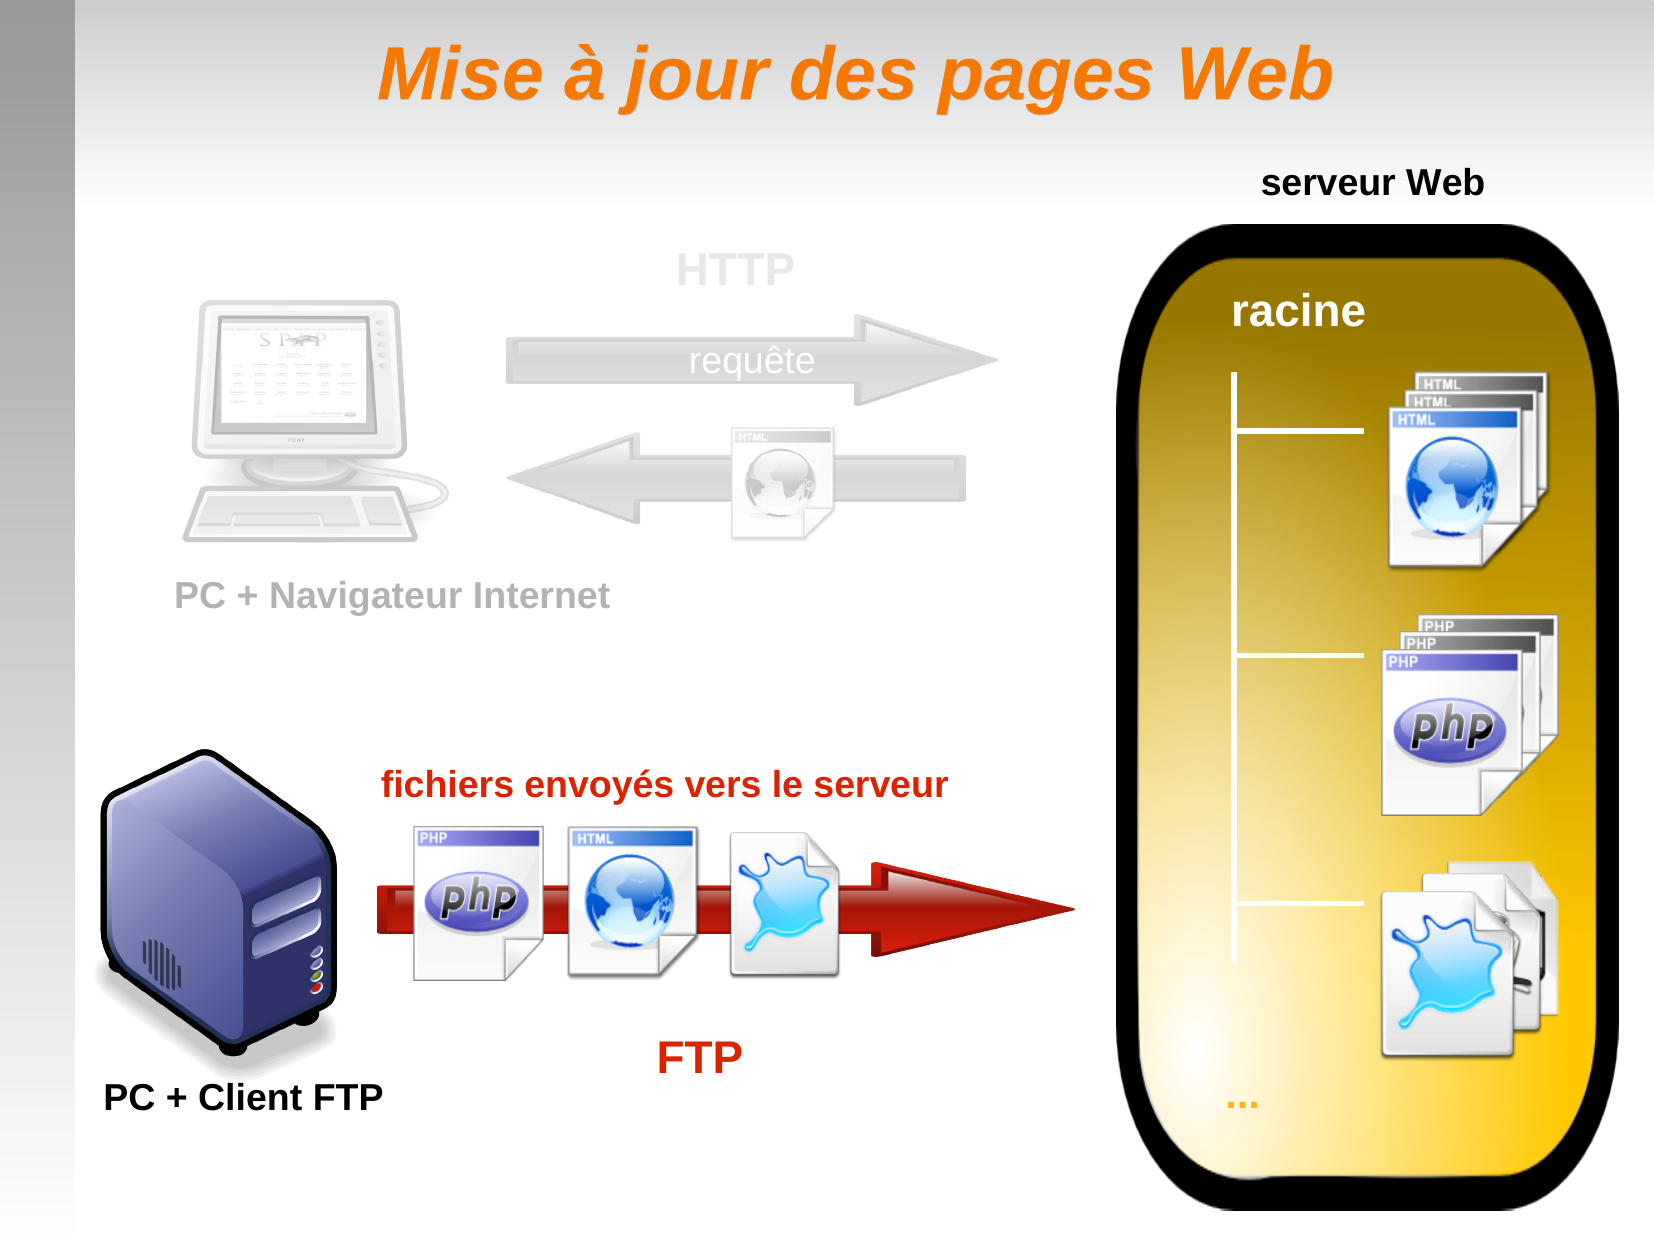

# Mise à jour des pages Web
serveur Web
HTTP
racine
requête
PC + Navigateur Internet
fichiers envoyés vers le serveur
FTP
...
PC + Client FTP